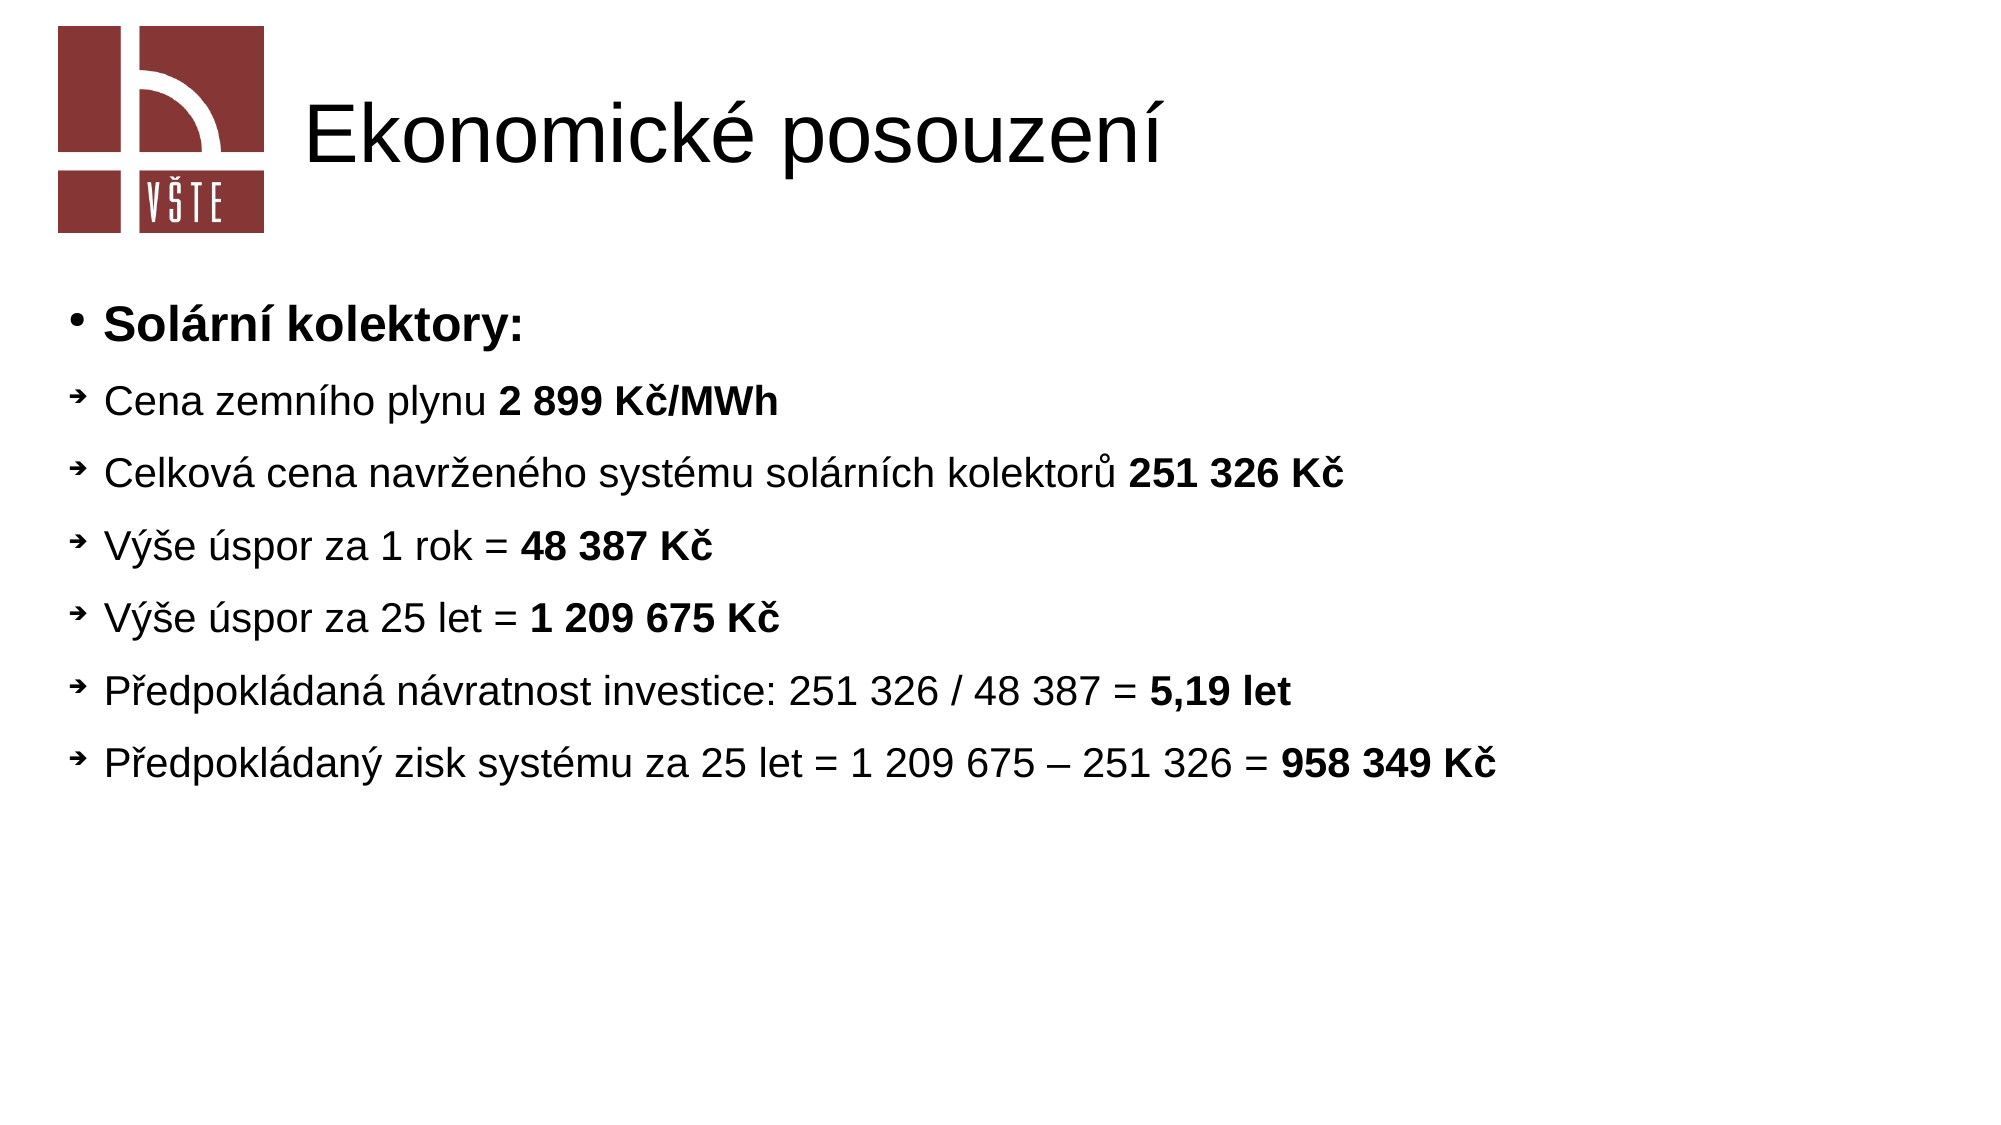

Ekonomické posouzení
Solární kolektory:
Cena zemního plynu 2 899 Kč/MWh
Celková cena navrženého systému solárních kolektorů 251 326 Kč
Výše úspor za 1 rok = 48 387 Kč
Výše úspor za 25 let = 1 209 675 Kč
Předpokládaná návratnost investice: 251 326 / 48 387 = 5,19 let
Předpokládaný zisk systému za 25 let = 1 209 675 – 251 326 = 958 349 Kč